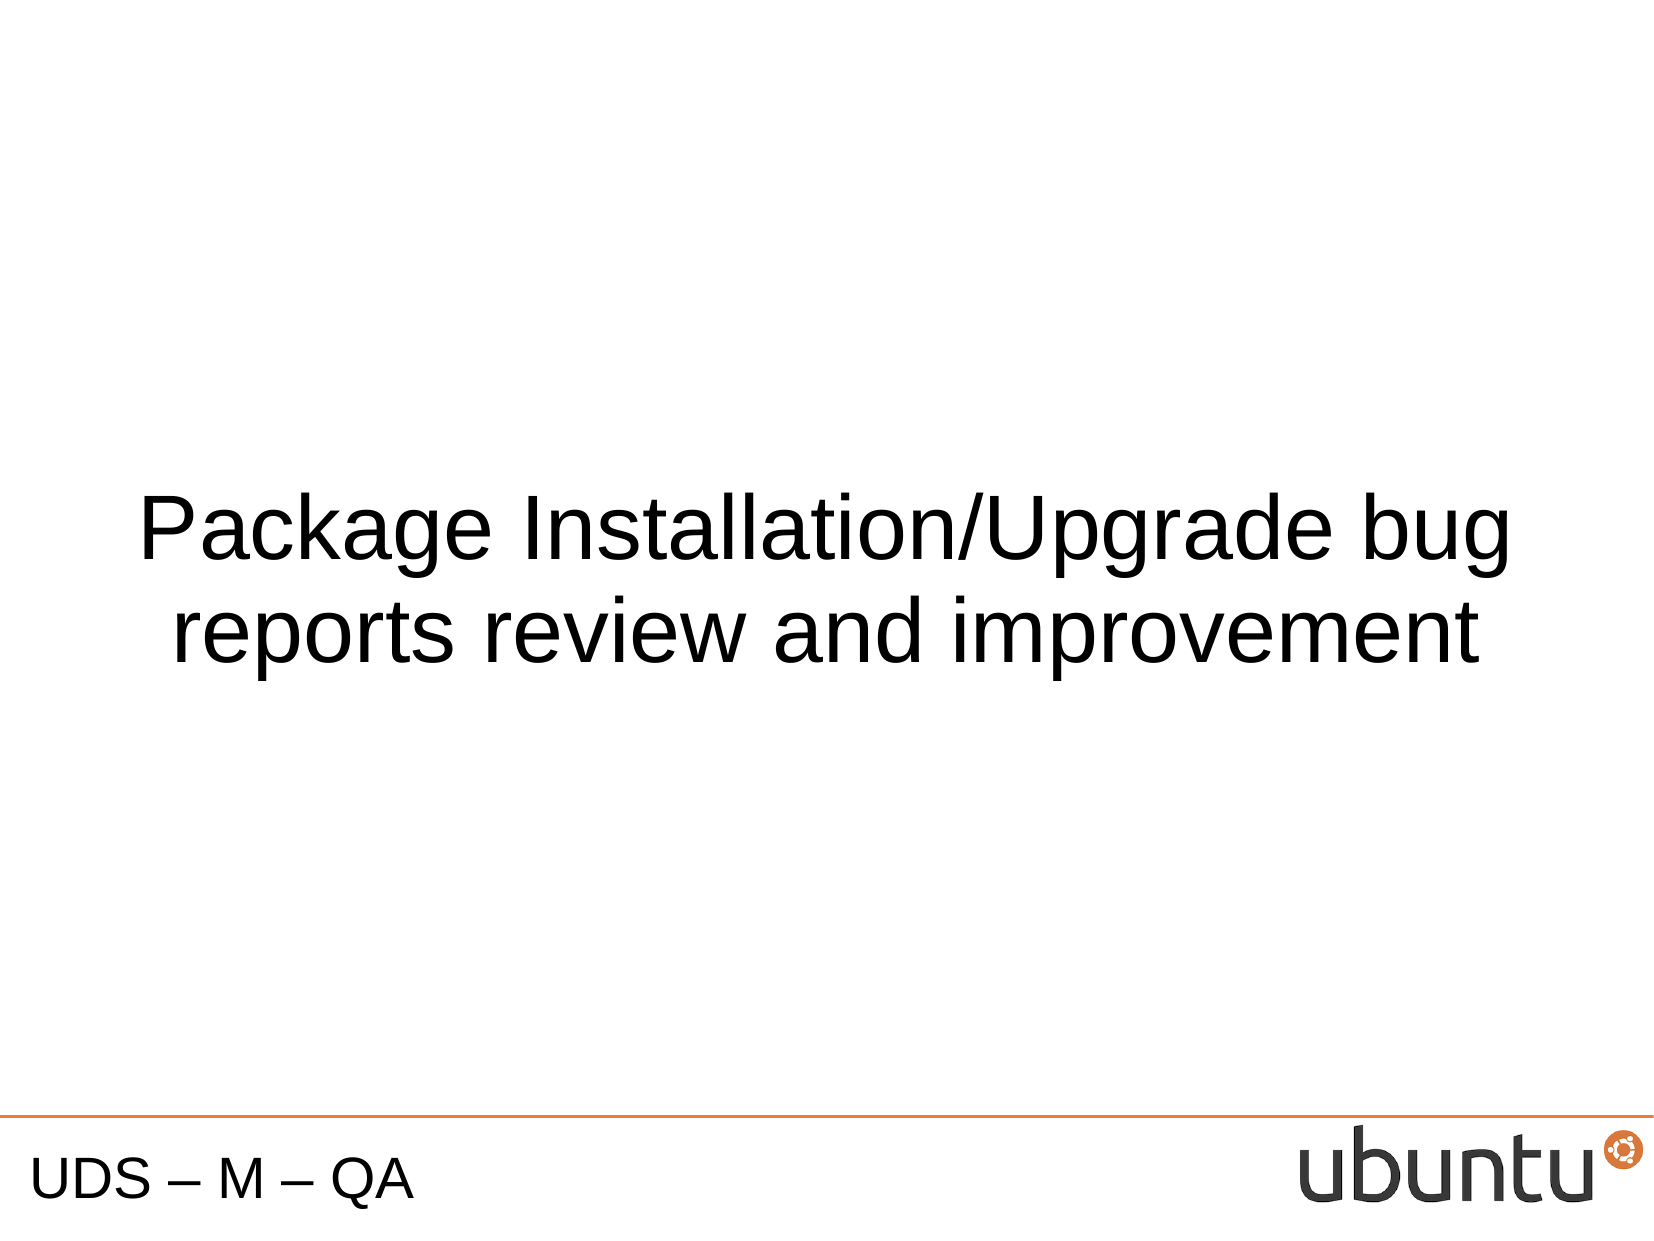

Package Installation/Upgrade bug reports review and improvement
# UDS – M – QA